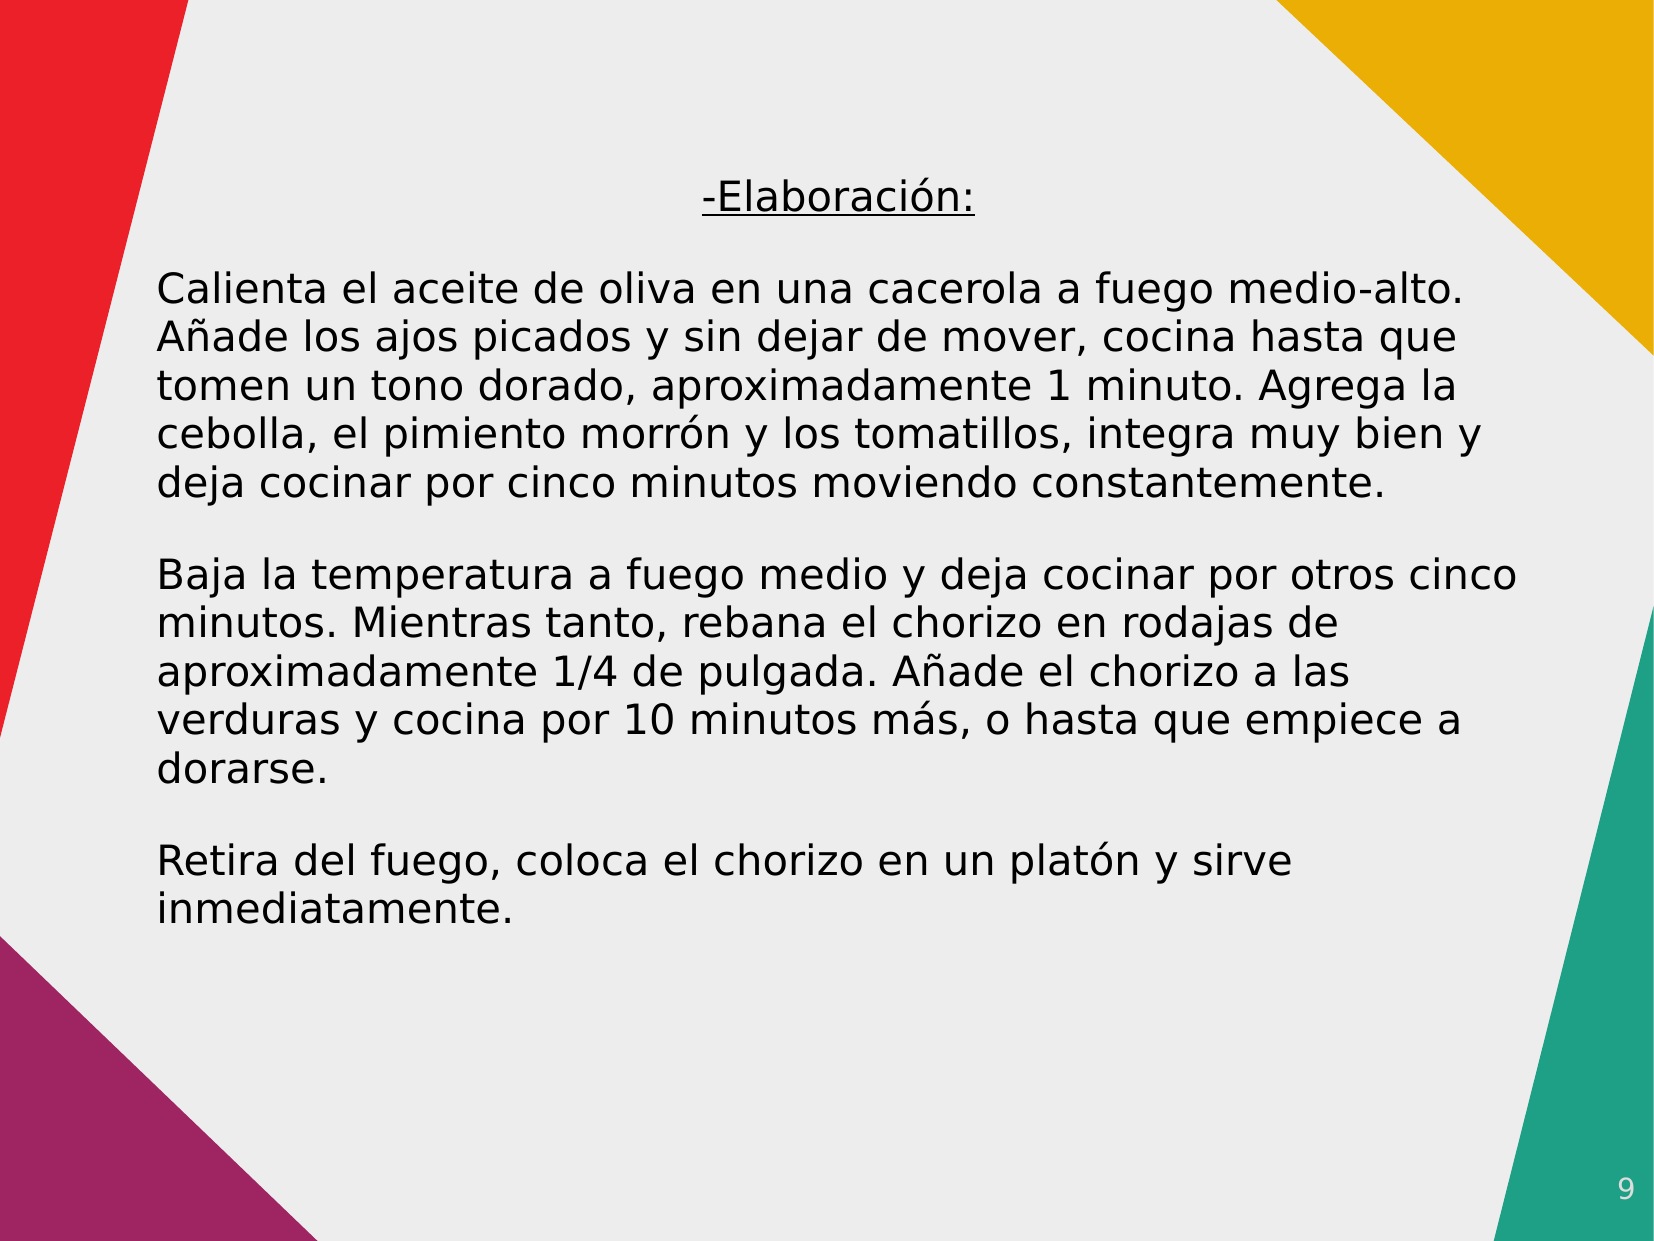

-Elaboración:
Calienta el aceite de oliva en una cacerola a fuego medio-alto. Añade los ajos picados y sin dejar de mover, cocina hasta que tomen un tono dorado, aproximadamente 1 minuto. Agrega la cebolla, el pimiento morrón y los tomatillos, integra muy bien y deja cocinar por cinco minutos moviendo constantemente.
Baja la temperatura a fuego medio y deja cocinar por otros cinco minutos. Mientras tanto, rebana el chorizo en rodajas de aproximadamente 1/4 de pulgada. Añade el chorizo a las verduras y cocina por 10 minutos más, o hasta que empiece a dorarse.
Retira del fuego, coloca el chorizo en un platón y sirve inmediatamente.
9